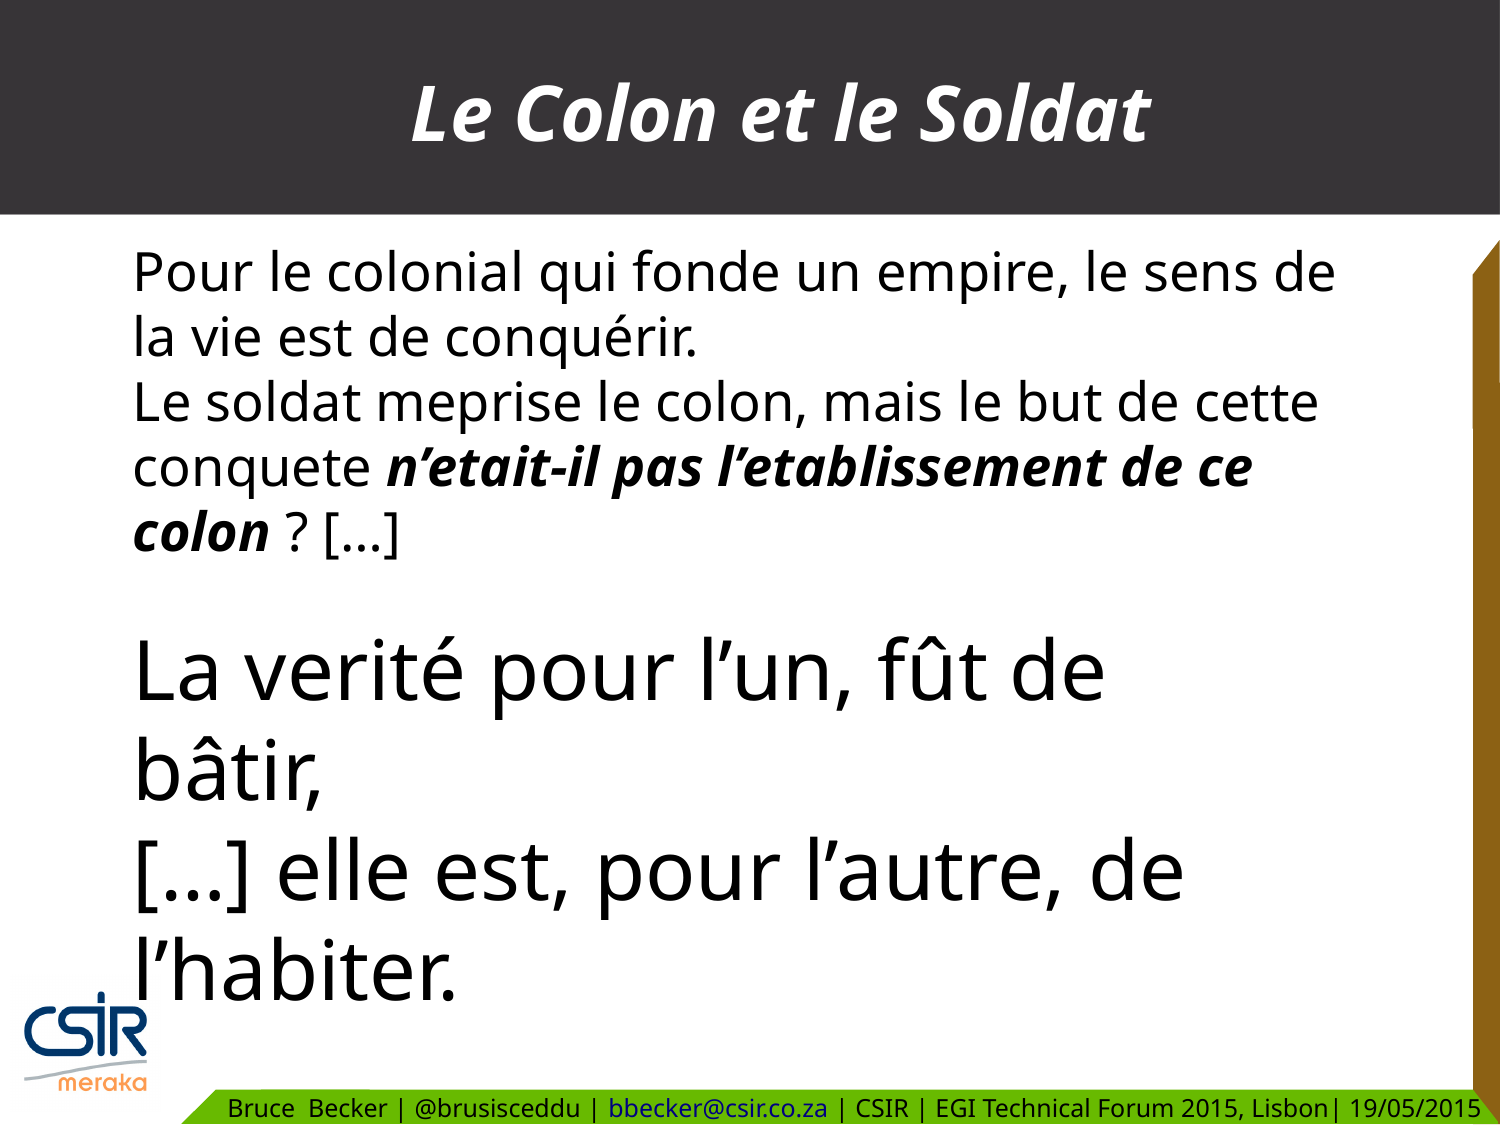

# Le Colon et le Soldat
Pour le colonial qui fonde un empire, le sens de la vie est de conquérir.
Le soldat meprise le colon, mais le but de cette conquete n’etait-il pas l’etablissement de ce colon ? […]
La verité pour l’un, fût de bâtir,
[…] elle est, pour l’autre, de l’habiter.